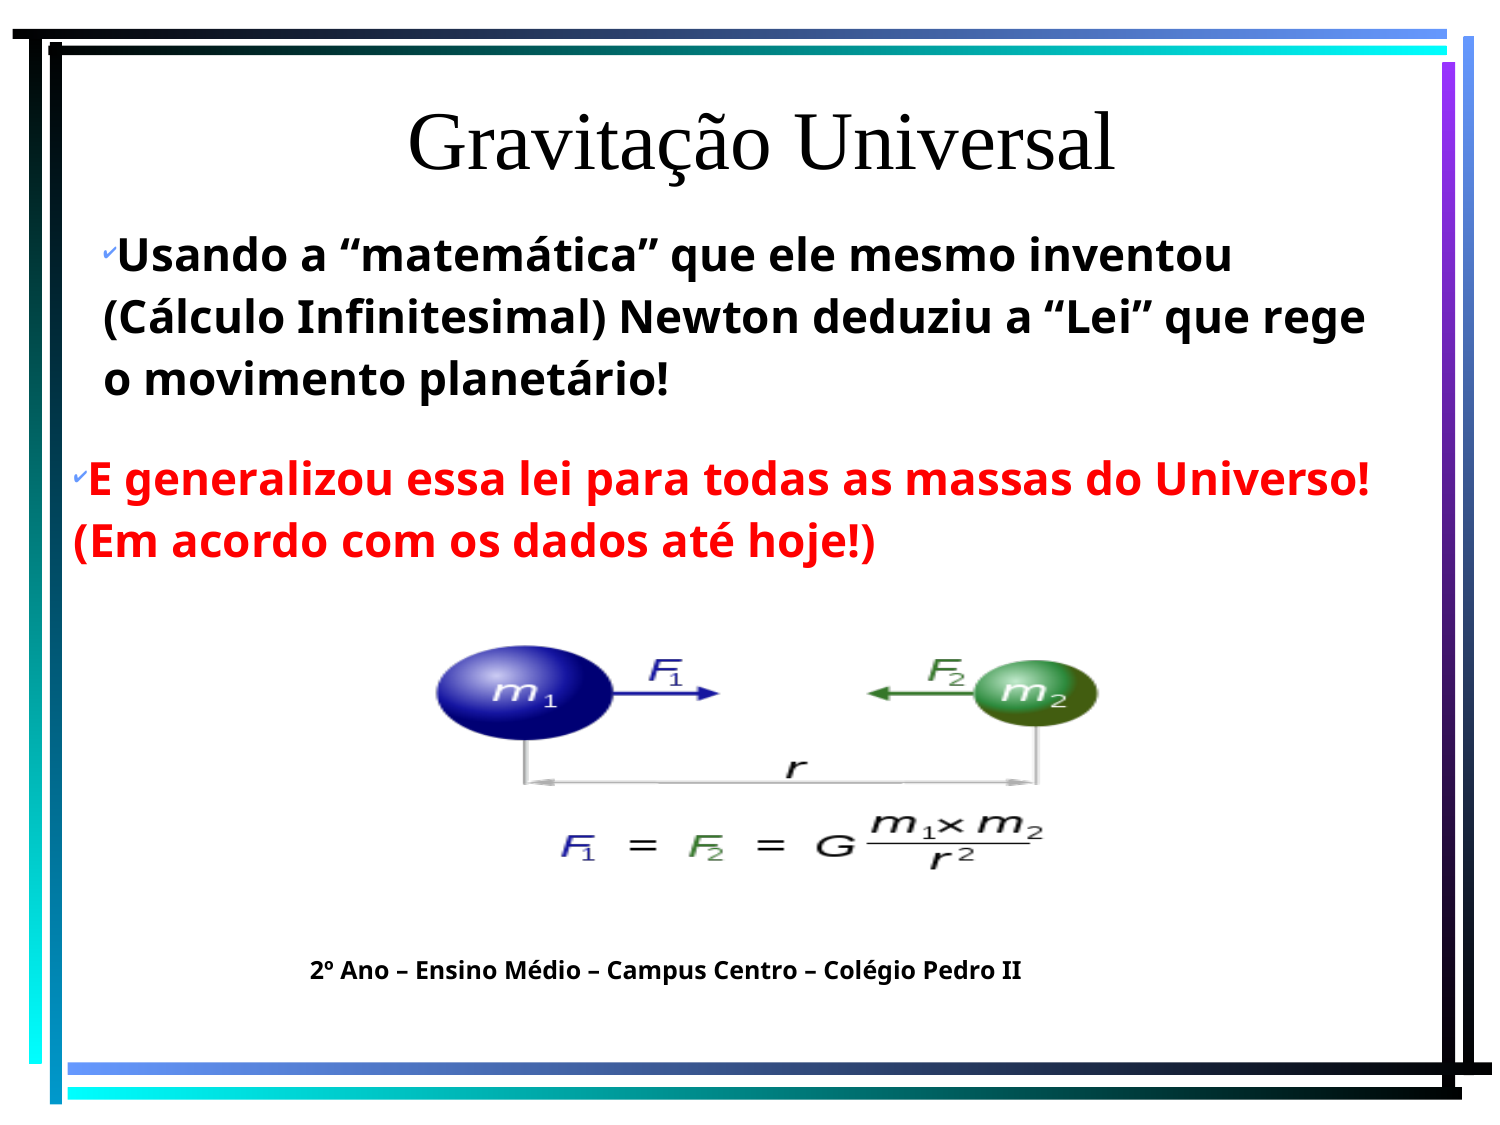

# Gravitação Universal
Usando a “matemática” que ele mesmo inventou (Cálculo Infinitesimal) Newton deduziu a “Lei” que rege o movimento planetário!
E generalizou essa lei para todas as massas do Universo! (Em acordo com os dados até hoje!)
2º Ano – Ensino Médio – Campus Centro – Colégio Pedro II